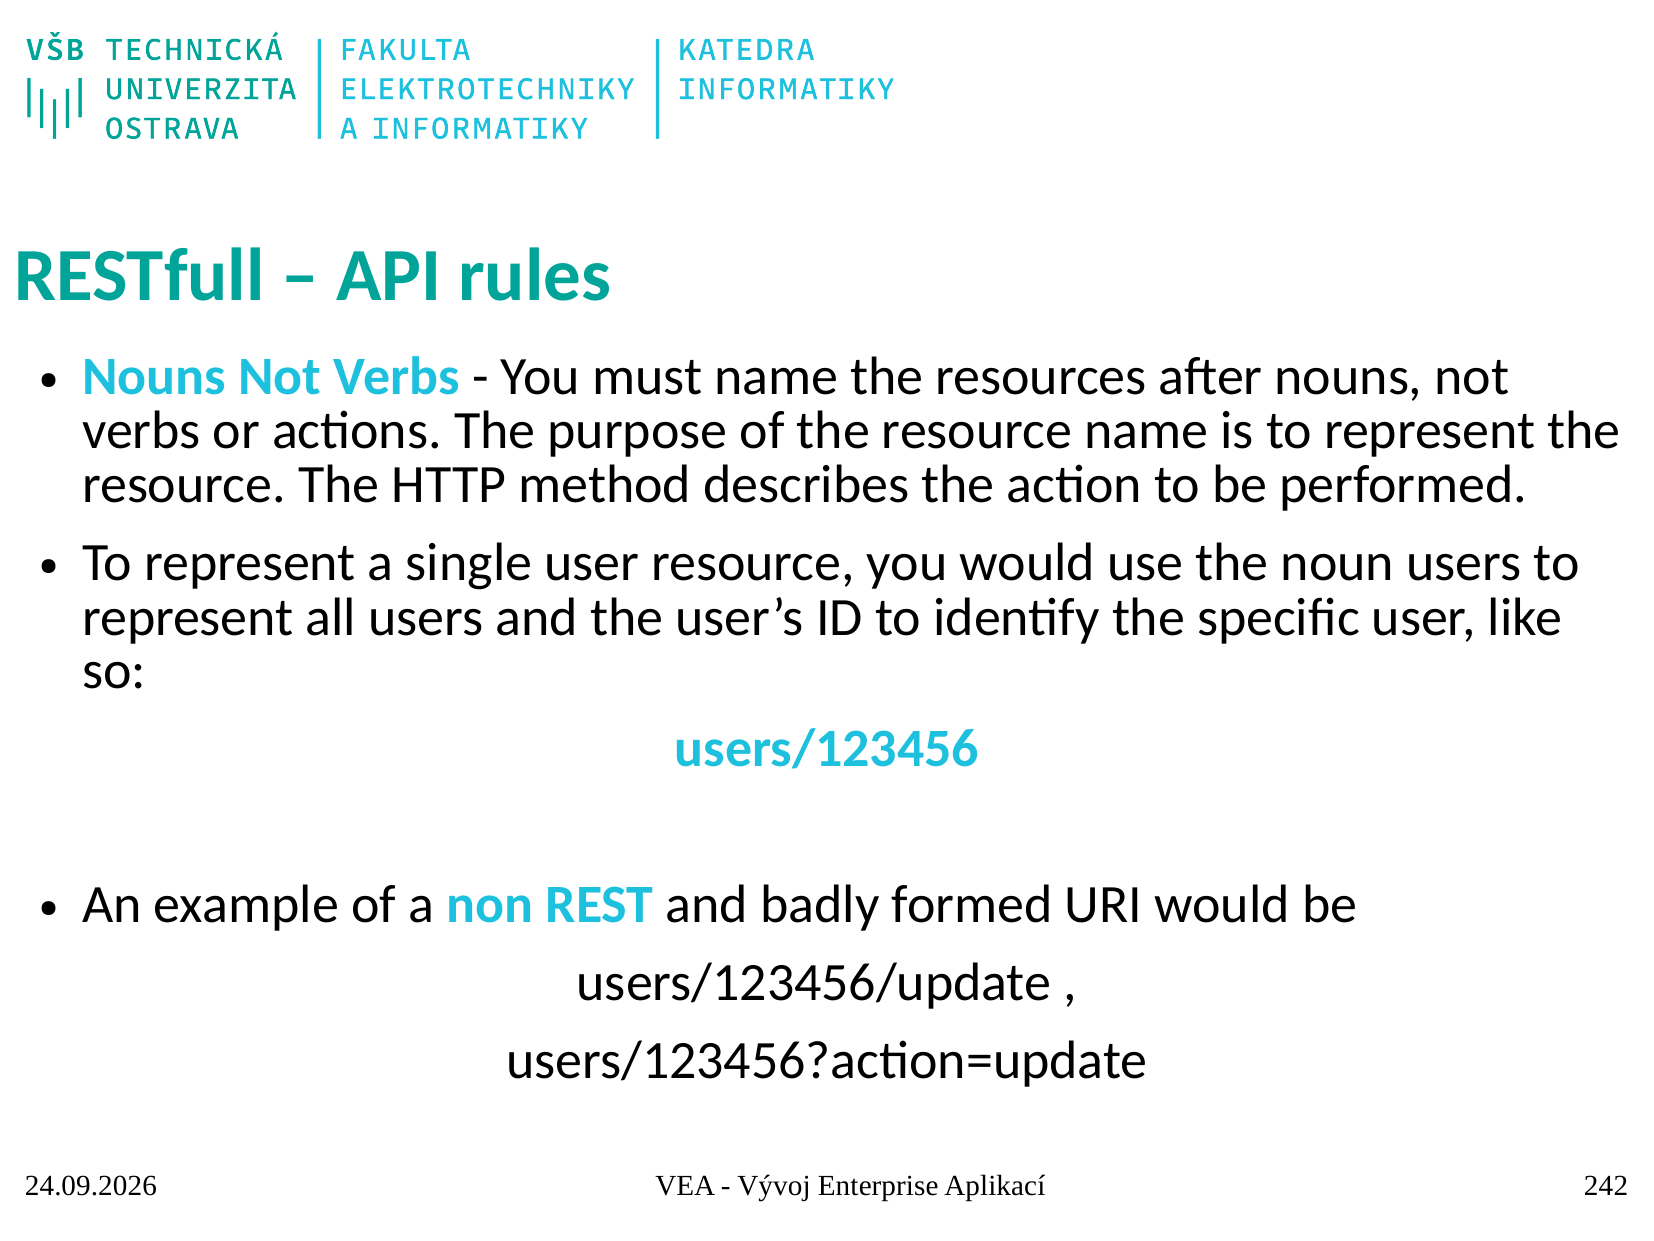

RESTfull – API rules
# Nouns Not Verbs - You must name the resources after nouns, not verbs or actions. The purpose of the resource name is to represent the resource. The HTTP method describes the action to be performed.
To represent a single user resource, you would use the noun users to represent all users and the user’s ID to identify the specific user, like so:
users/123456
An example of a non REST and badly formed URI would be
users/123456/update ,
users/123456?action=update
VEA - Vývoj Enterprise Aplikací
242